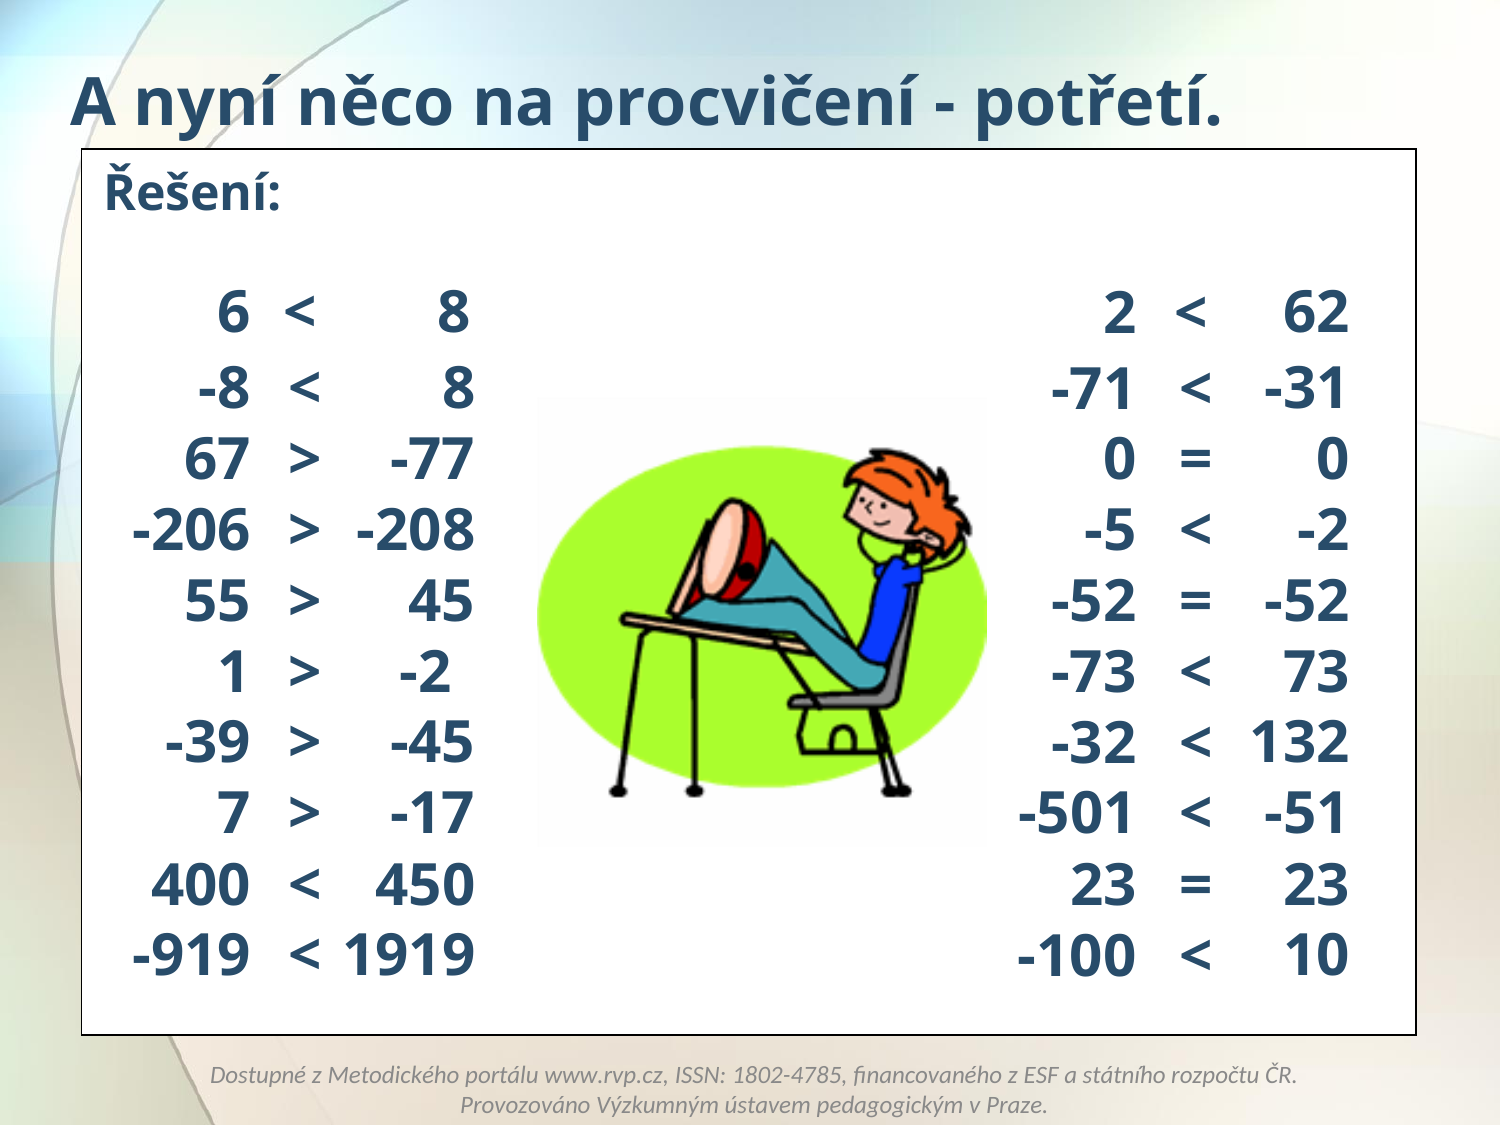

A nyní něco na procvičení - potřetí.
Řešení:
6
<
8
62
2
<
-8
<
8
-31
-71
<
67
>
-77
0
0
=
-206
>
-208
-2
-5
<
55
>
45
-52
-52
=
1
>
-2
73
-73
<
-39
>
-45
132
-32
<
7
>
-17
-51
-501
<
400
<
450
23
23
=
-919
<
1919
10
-100
<